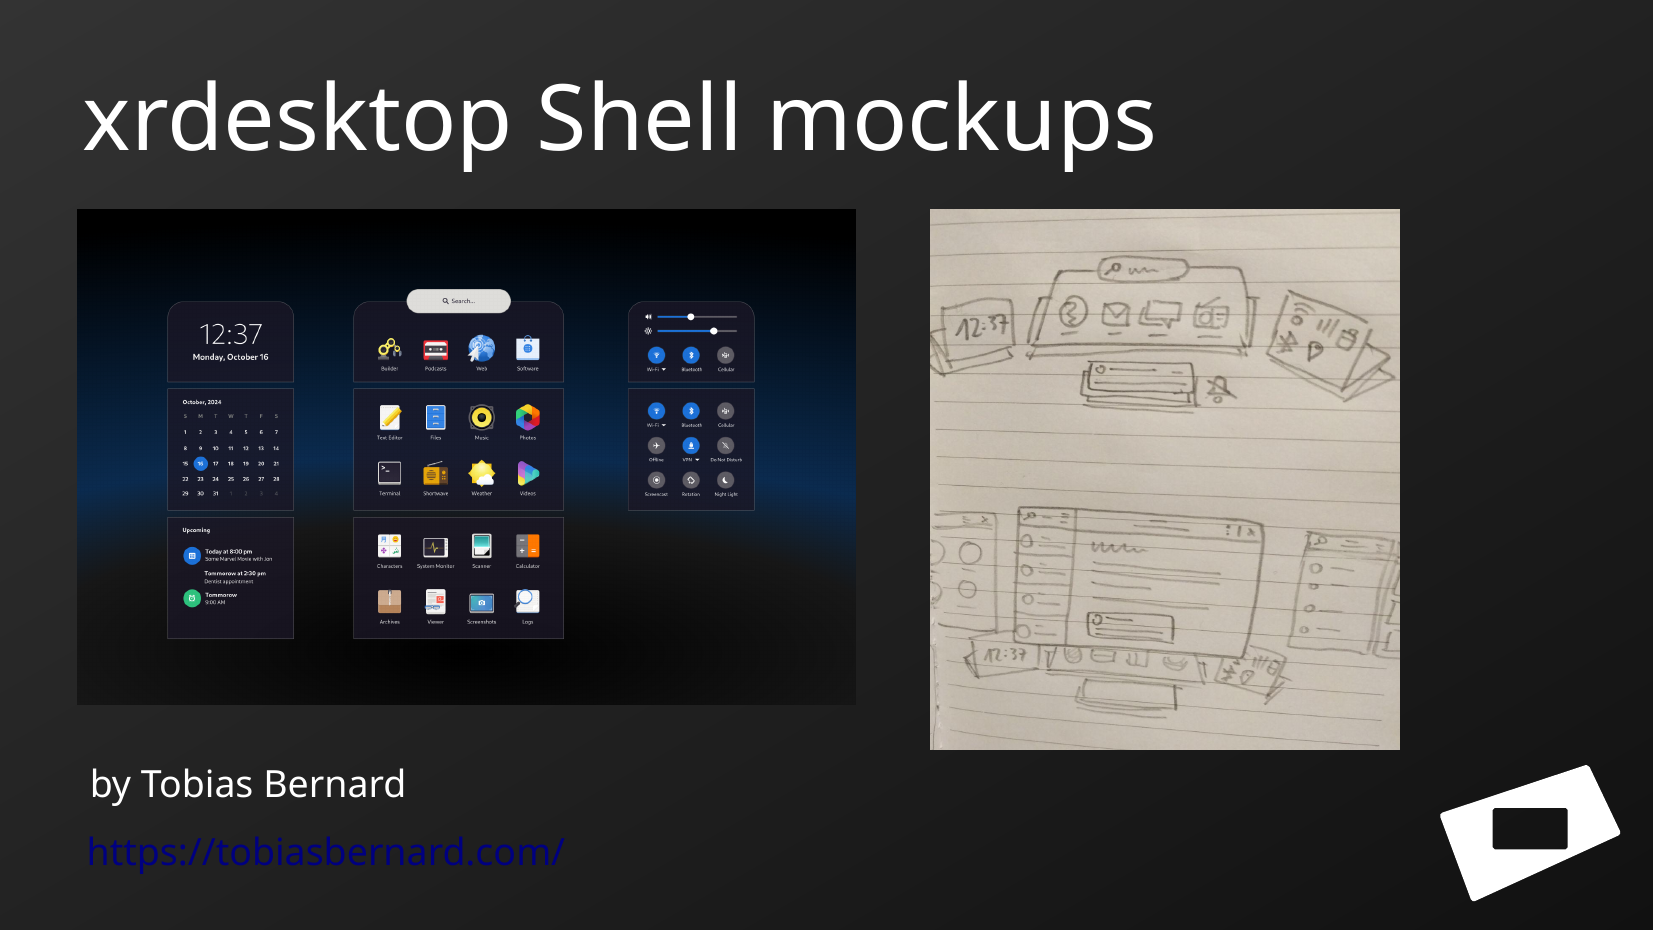

# xrdesktop Shell mockups
by Tobias Bernard
https://tobiasbernard.com/